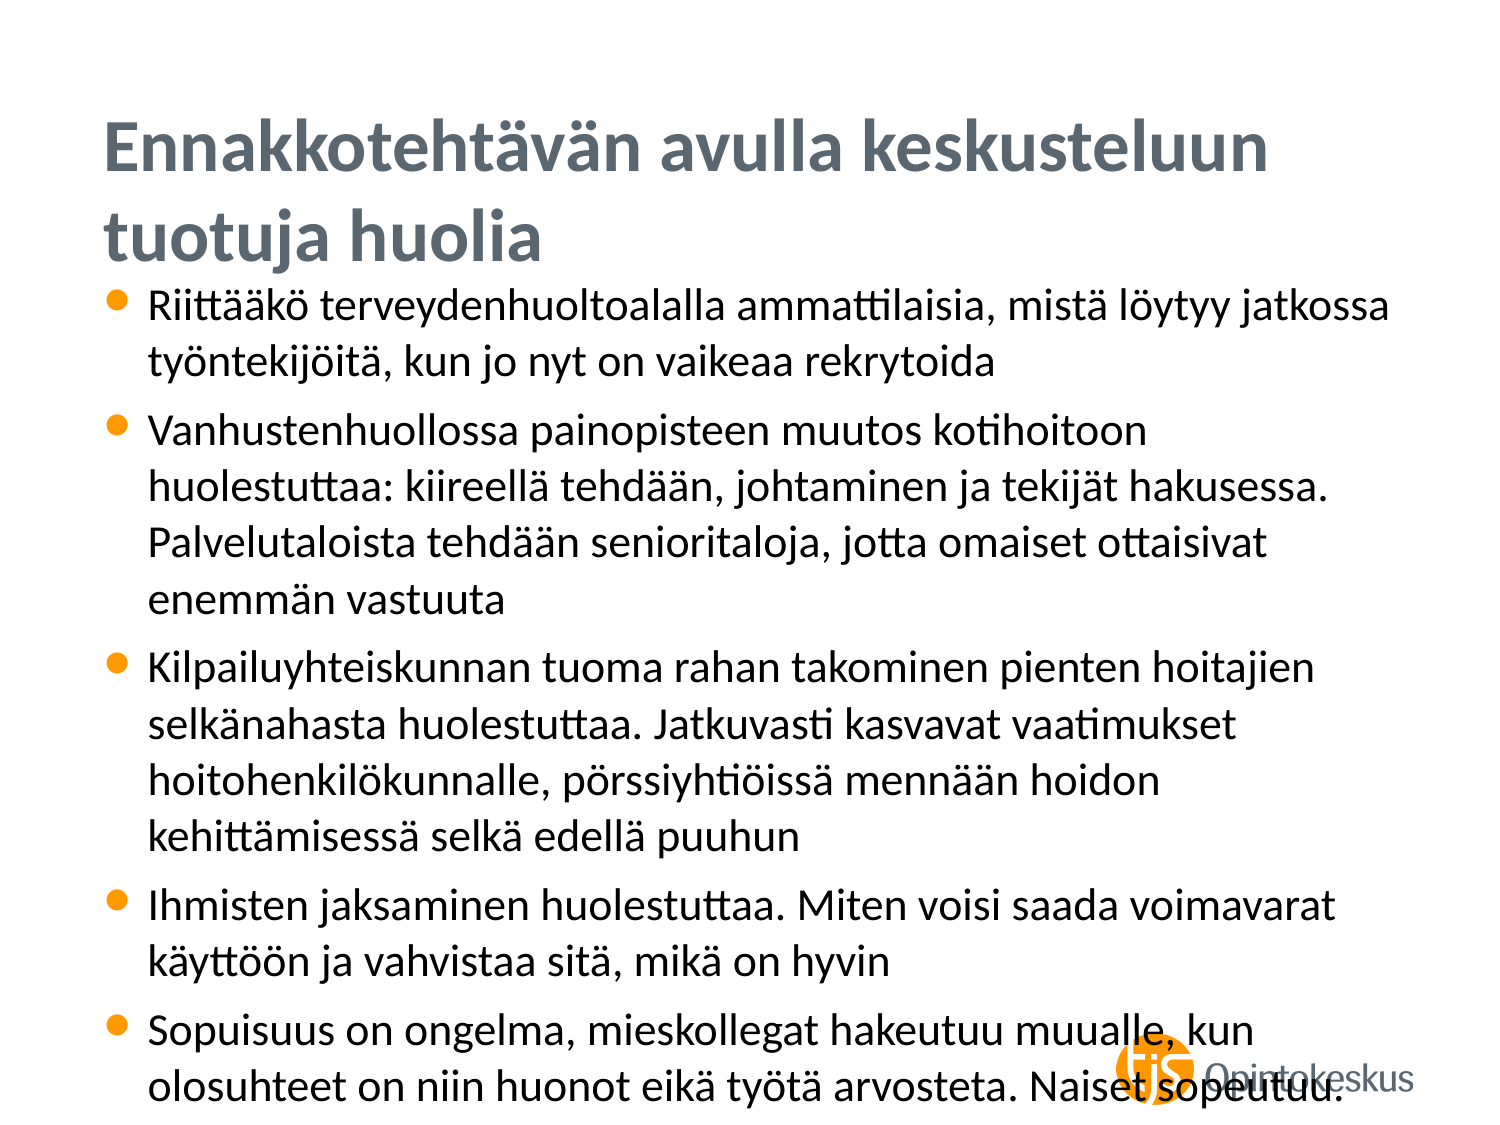

Ennakkotehtävän avulla keskusteluun tuotuja huolia
# Riittääkö terveydenhuoltoalalla ammattilaisia, mistä löytyy jatkossa työntekijöitä, kun jo nyt on vaikeaa rekrytoida
Vanhustenhuollossa painopisteen muutos kotihoitoon huolestuttaa: kiireellä tehdään, johtaminen ja tekijät hakusessa. Palvelutaloista tehdään senioritaloja, jotta omaiset ottaisivat enemmän vastuuta
Kilpailuyhteiskunnan tuoma rahan takominen pienten hoitajien selkänahasta huolestuttaa. Jatkuvasti kasvavat vaatimukset hoitohenkilökunnalle, pörssiyhtiöissä mennään hoidon kehittämisessä selkä edellä puuhun
Ihmisten jaksaminen huolestuttaa. Miten voisi saada voimavarat käyttöön ja vahvistaa sitä, mikä on hyvin
Sopuisuus on ongelma, mieskollegat hakeutuu muualle, kun olosuhteet on niin huonot eikä työtä arvosteta. Naiset sopeutuu. Palkkakuoppa pysyy, kun poliitikot ei panosta.